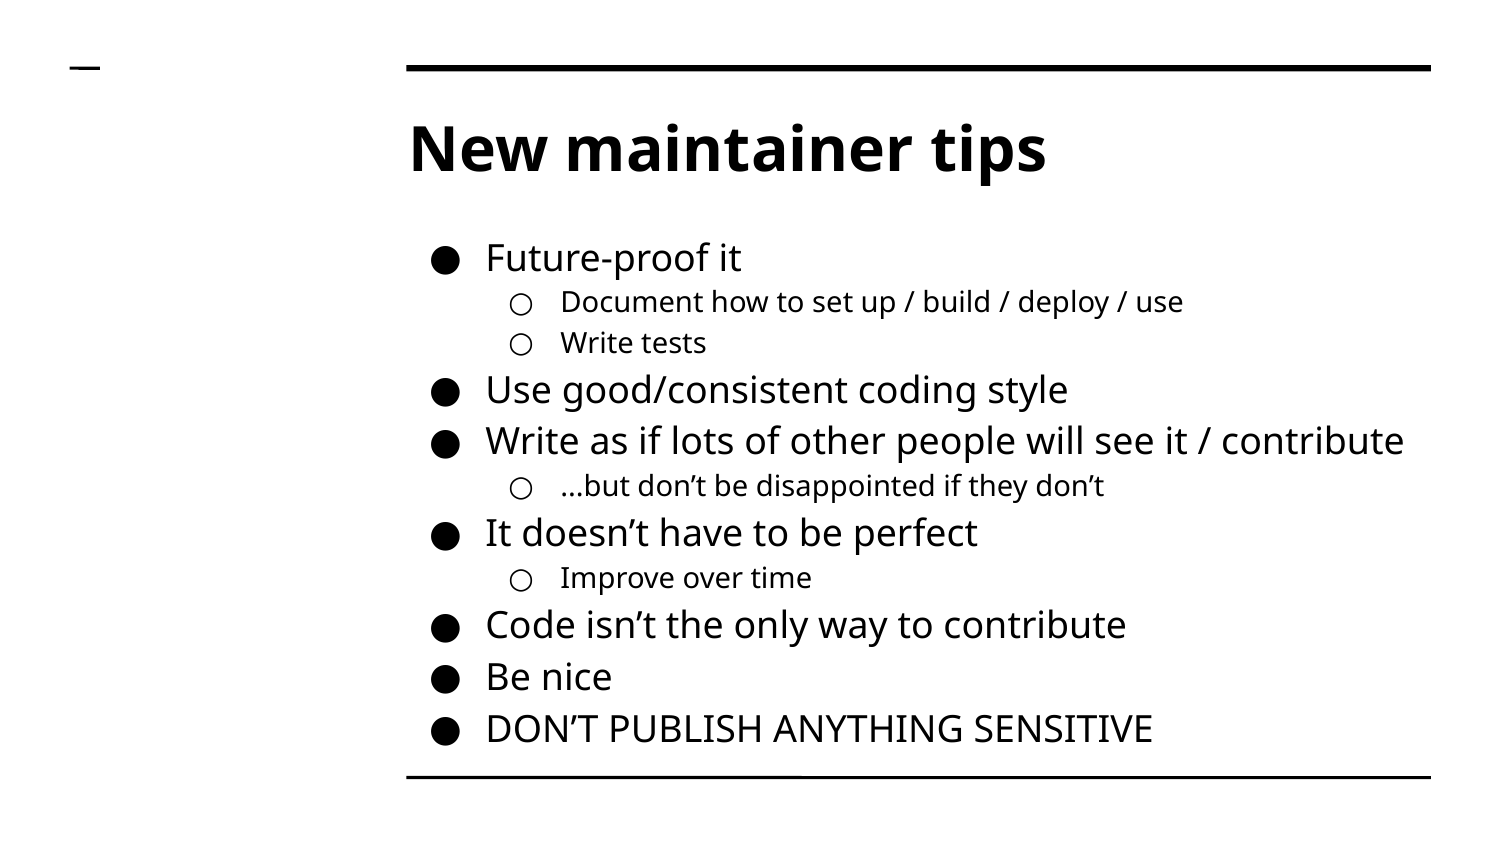

# New maintainer tips
Future-proof it
Document how to set up / build / deploy / use
Write tests
Use good/consistent coding style
Write as if lots of other people will see it / contribute
...but don’t be disappointed if they don’t
It doesn’t have to be perfect
Improve over time
Code isn’t the only way to contribute
Be nice
DON’T PUBLISH ANYTHING SENSITIVE